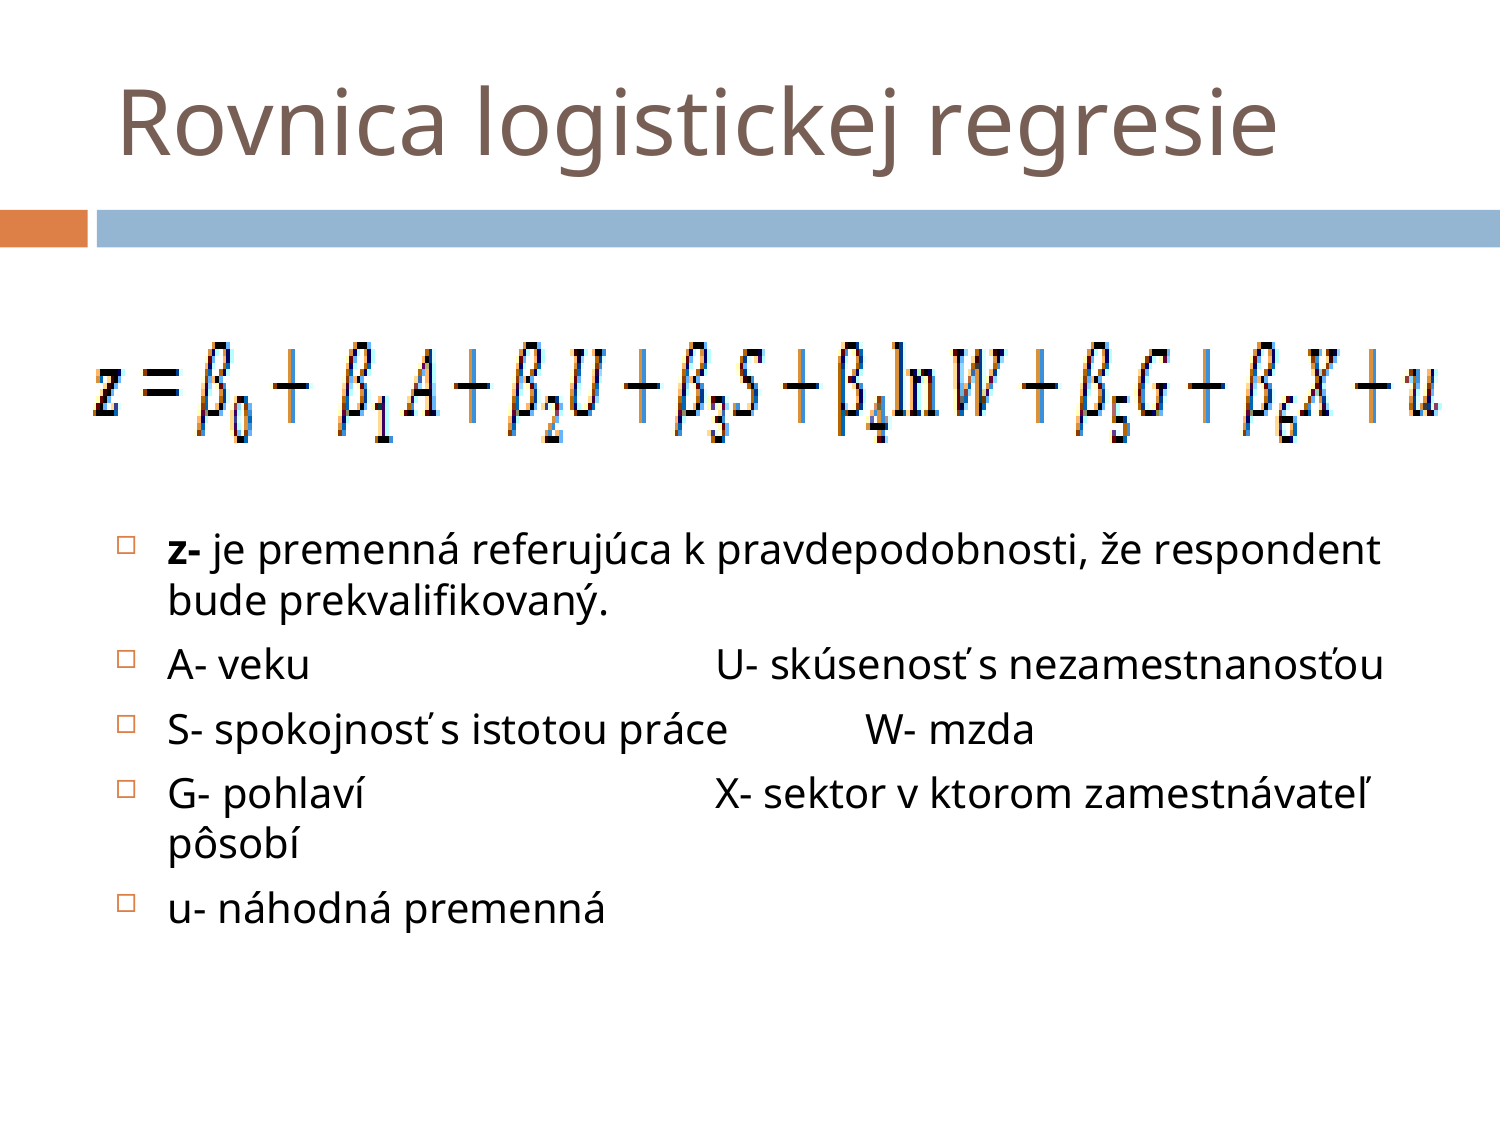

# Rovnica logistickej regresie
z- je premenná referujúca k pravdepodobnosti, že respondent bude prekvalifikovaný.
A- veku			U- skúsenosť s nezamestnanosťou
S- spokojnosť s istotou práce	W- mzda
G- pohlaví			X- sektor v ktorom zamestnávateľ pôsobí
u- náhodná premenná